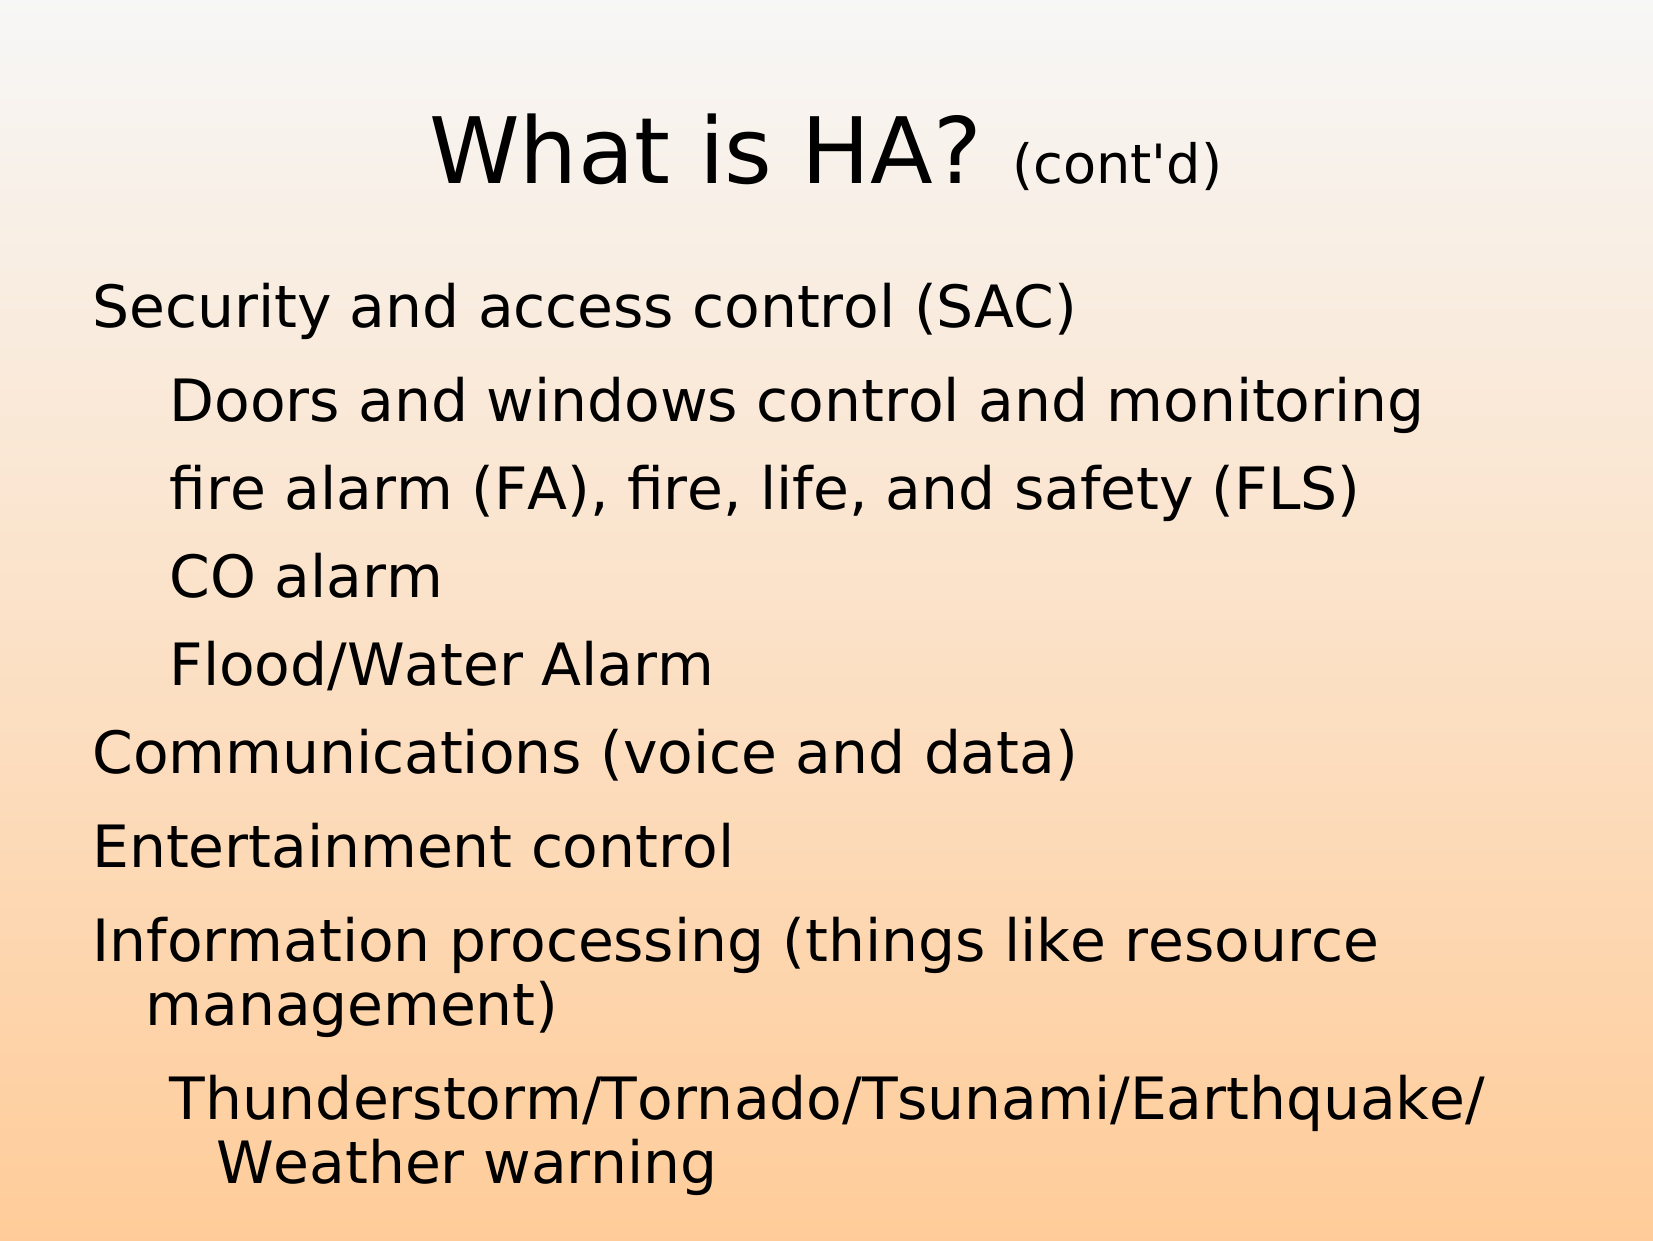

# What is HA? (cont'd)
Security and access control (SAC)
Doors and windows control and monitoring
fire alarm (FA), fire, life, and safety (FLS)
CO alarm
Flood/Water Alarm
Communications (voice and data)
Entertainment control
Information processing (things like resource management)
Thunderstorm/Tornado/Tsunami/Earthquake/Weather warning